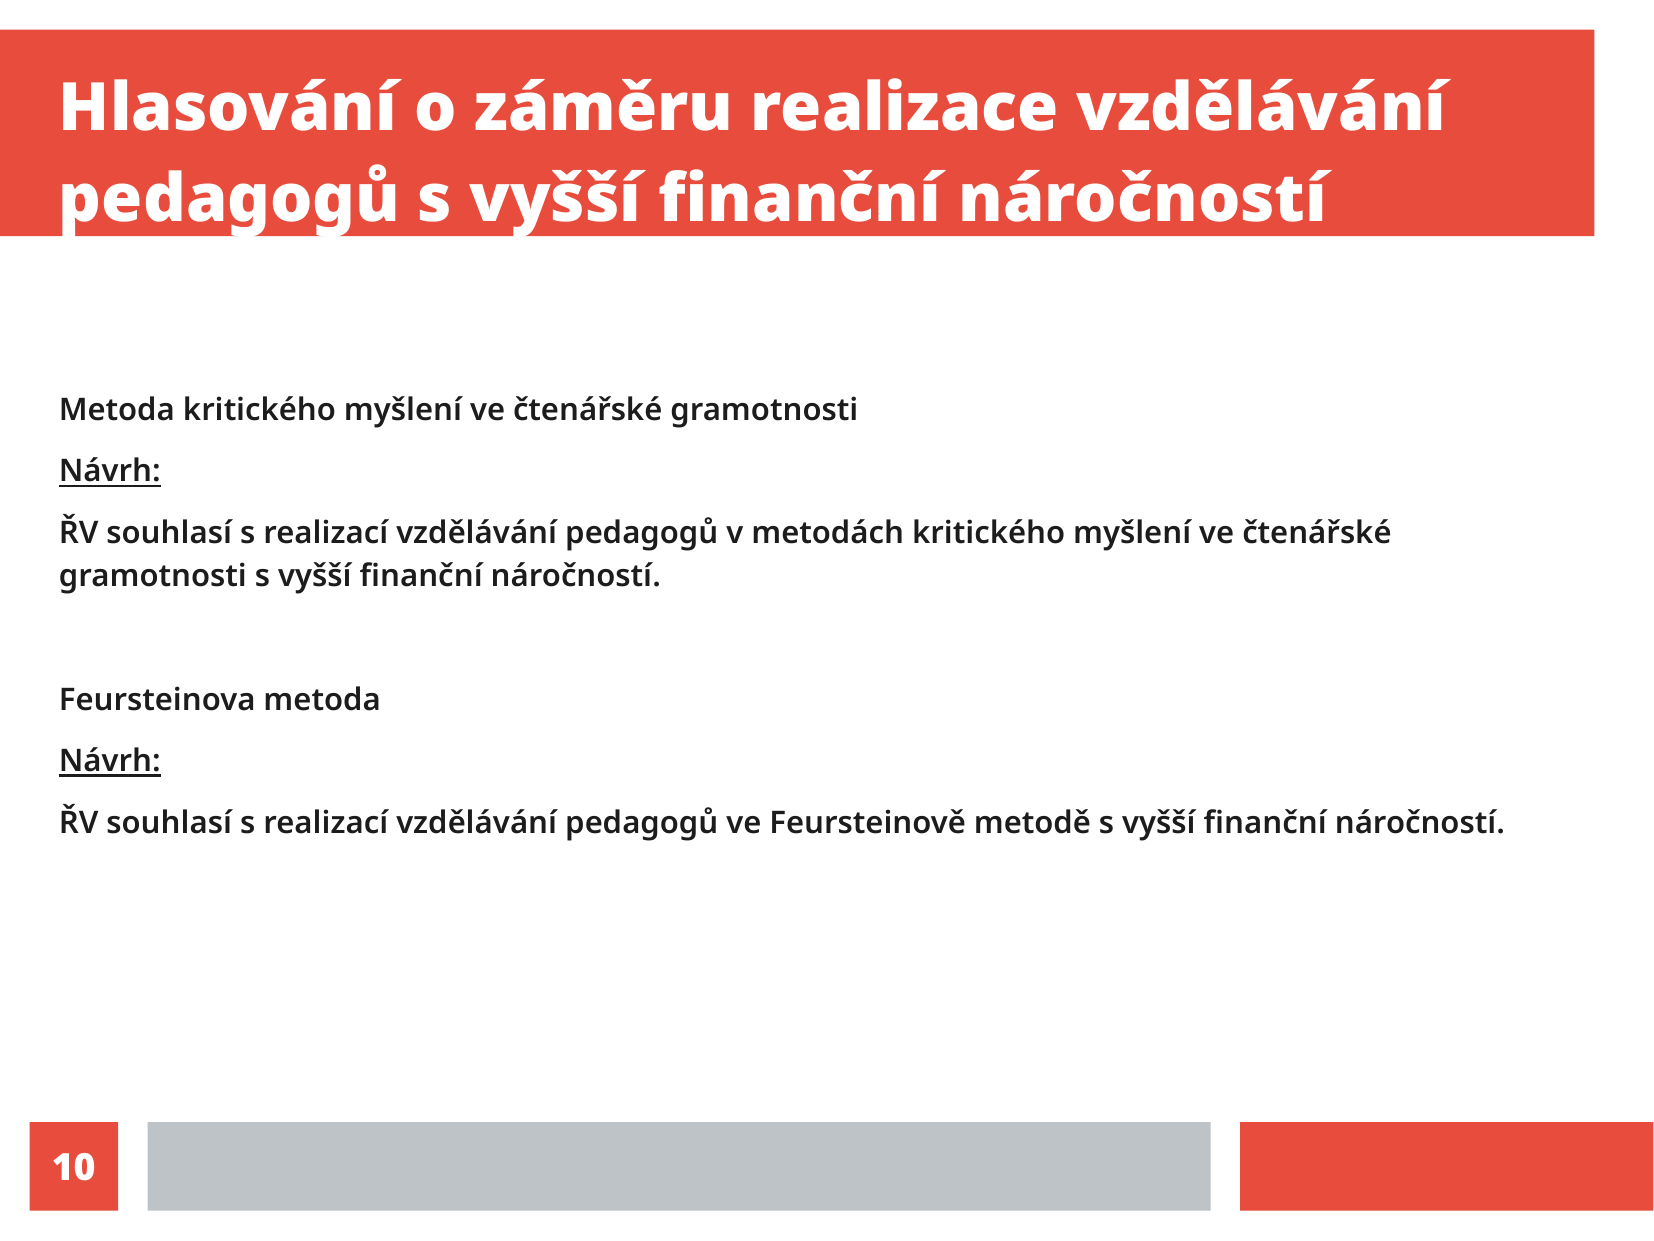

# Hlasování o záměru realizace vzdělávání pedagogů s vyšší finanční náročností
Metoda kritického myšlení ve čtenářské gramotnosti
Návrh:
ŘV souhlasí s realizací vzdělávání pedagogů v metodách kritického myšlení ve čtenářské gramotnosti s vyšší finanční náročností.
Feursteinova metoda
Návrh:
ŘV souhlasí s realizací vzdělávání pedagogů ve Feursteinově metodě s vyšší finanční náročností.
10